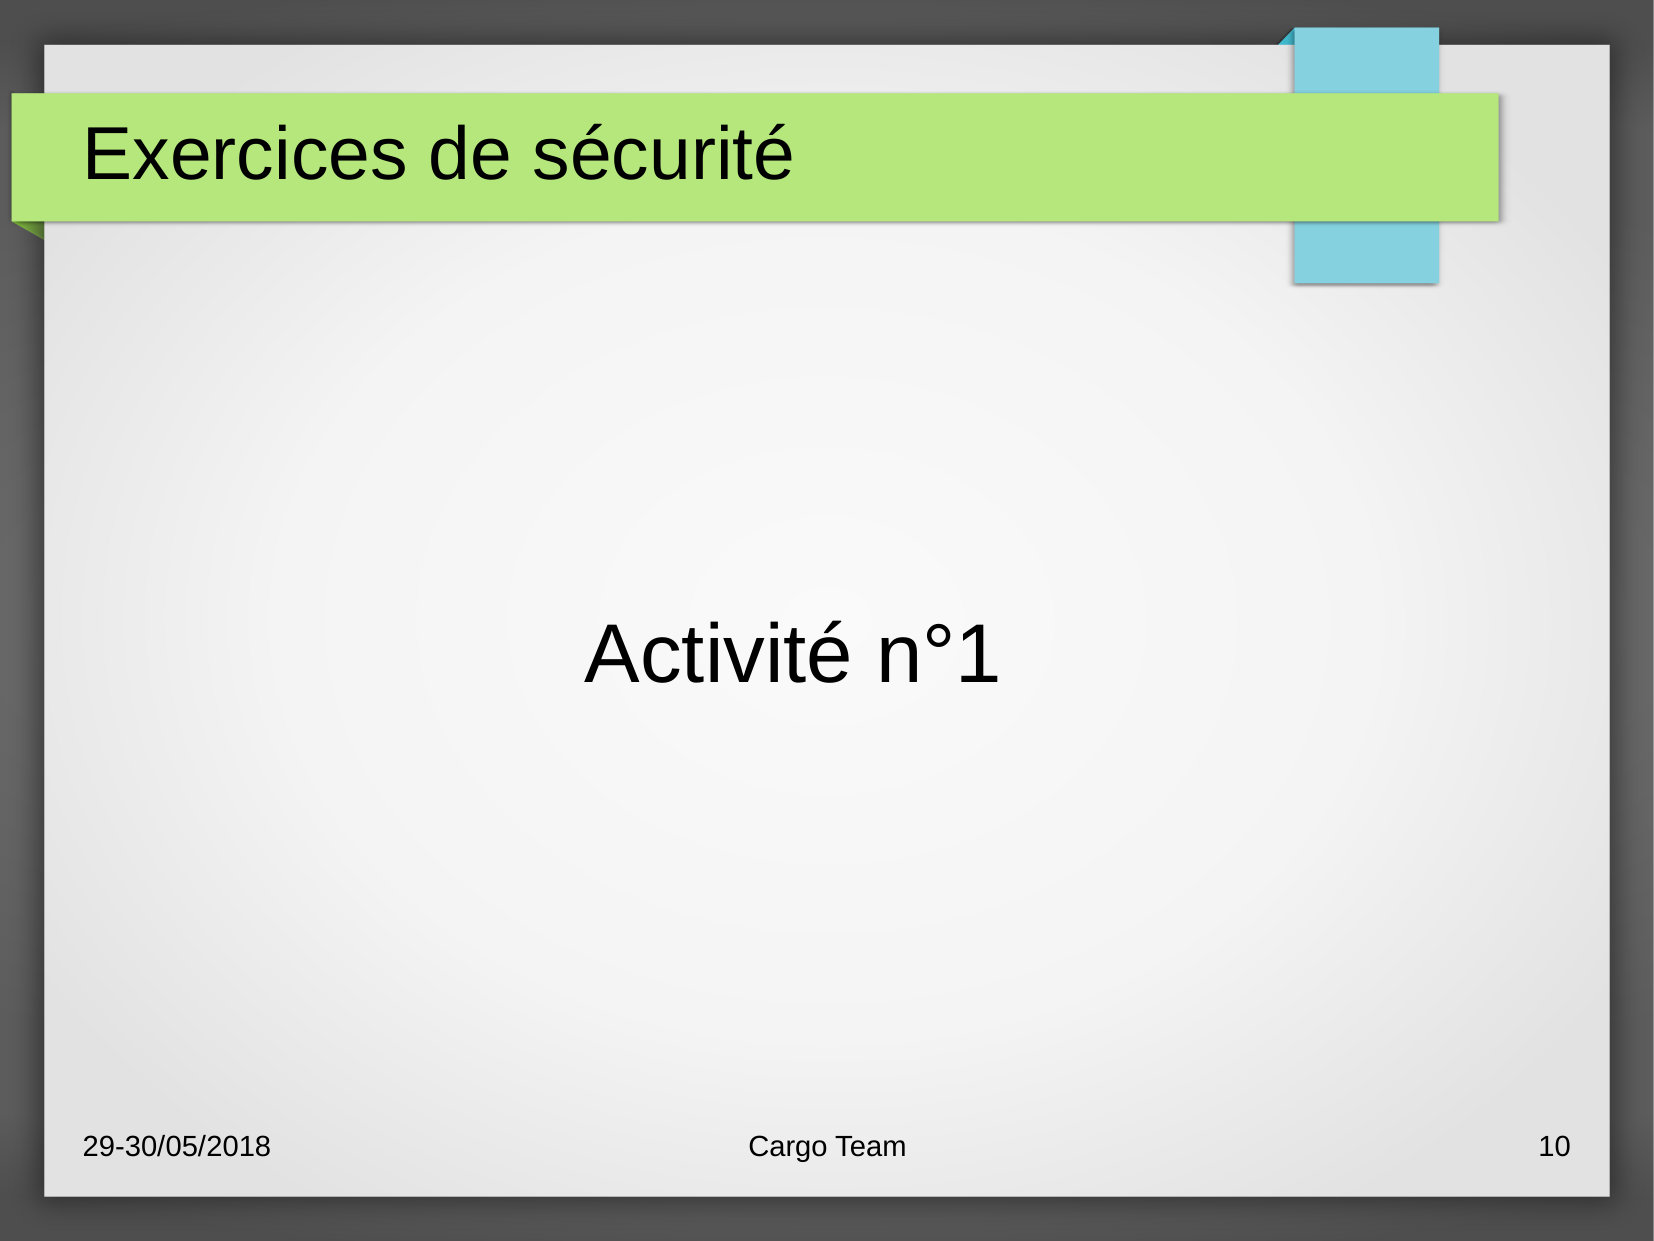

# Exercices de sécurité
Activité n°1
29-30/05/2018
Cargo Team
10